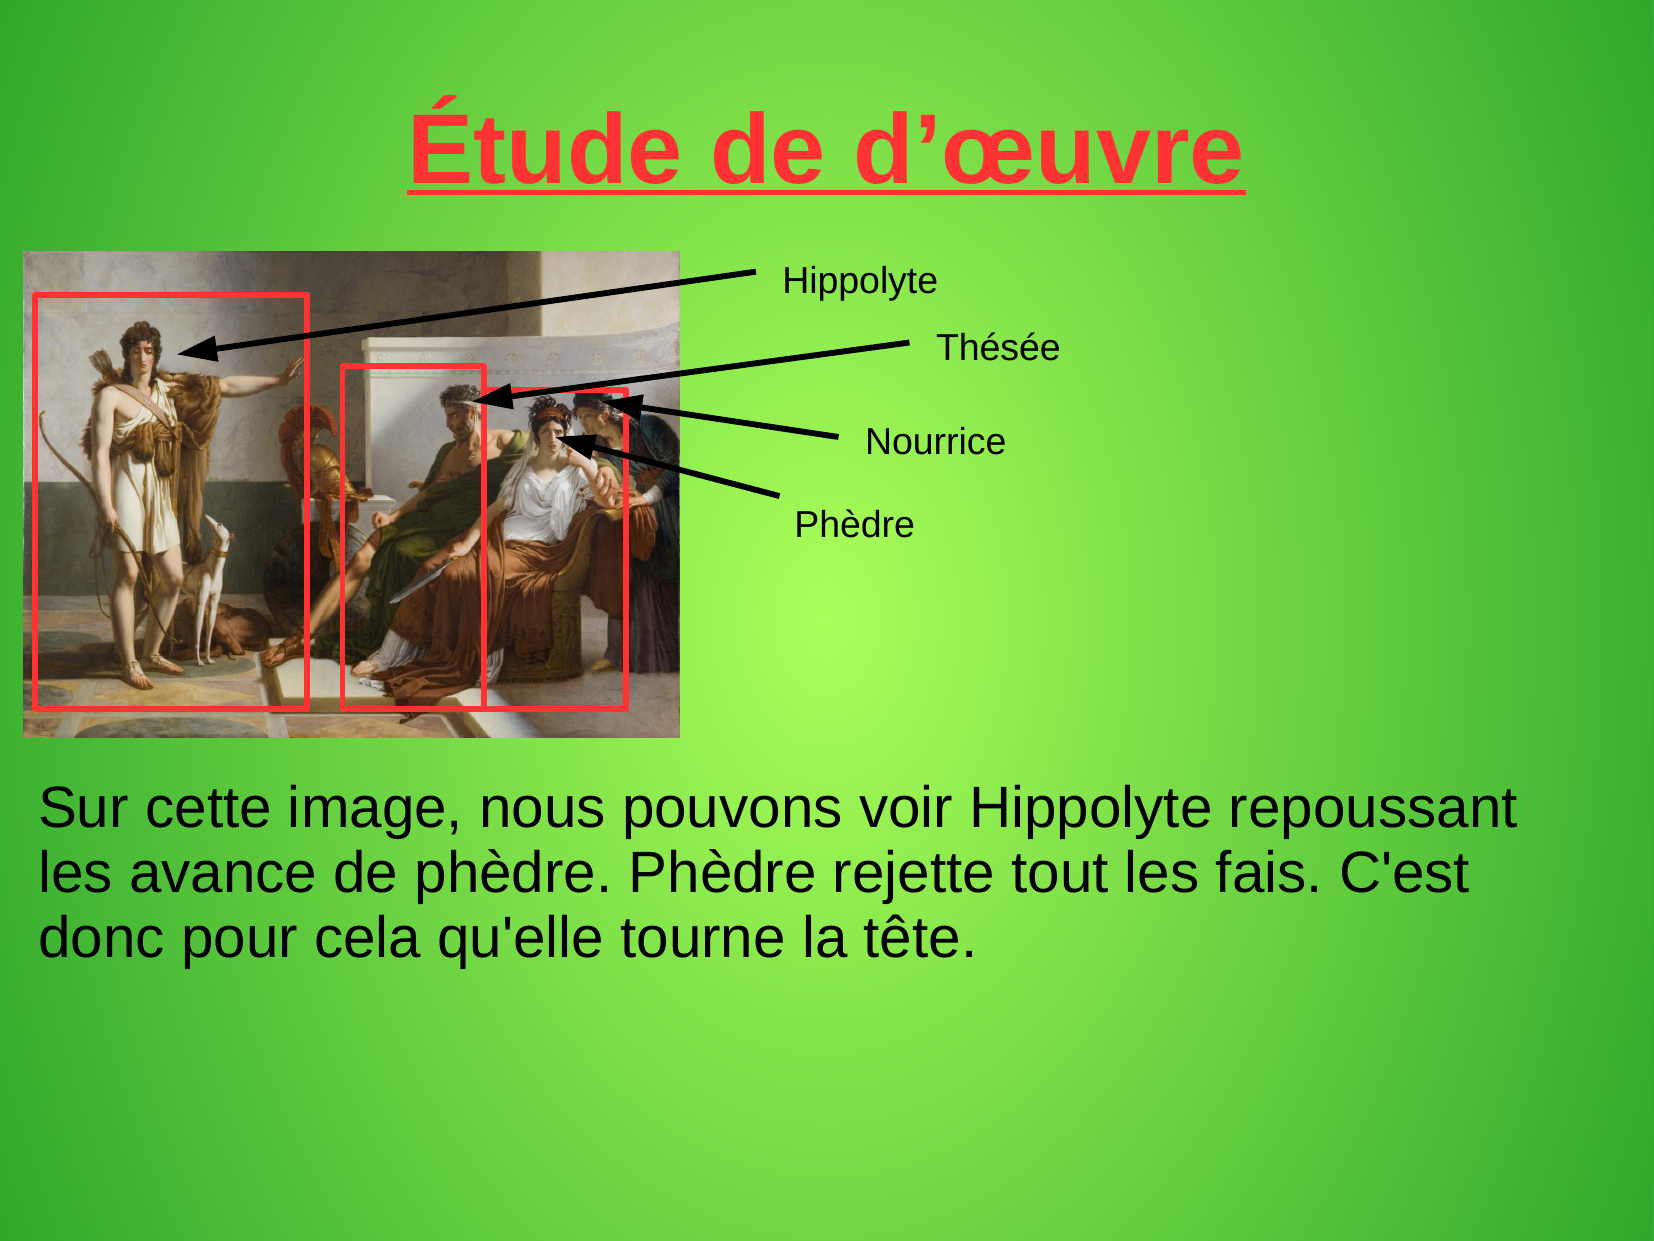

# Étude de d’œuvre
Hippolyte
Thésée
Nourrice
Phèdre
Sur cette image, nous pouvons voir Hippolyte repoussant les avance de phèdre. Phèdre rejette tout les fais. C'est donc pour cela qu'elle tourne la tête.